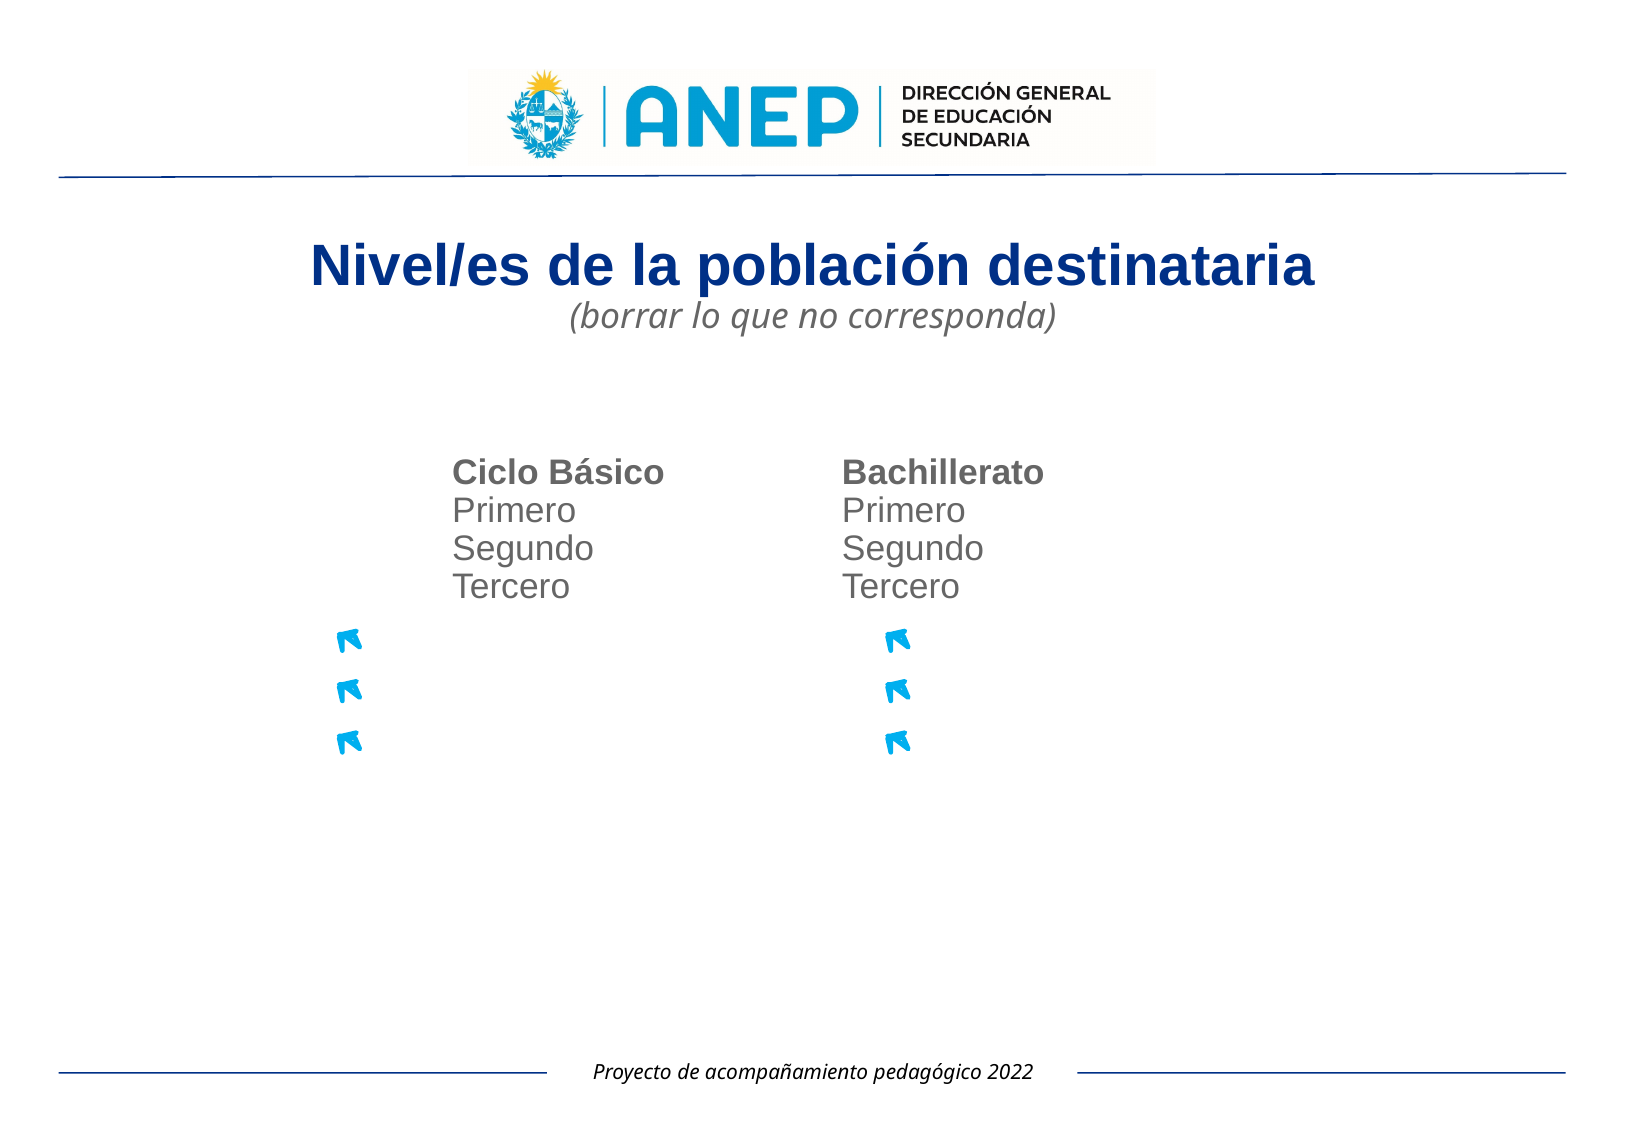

# Nivel/es de la población destinataria (borrar lo que no corresponda)
Ciclo Básico
Primero
Segundo
Tercero
Bachillerato
Primero
Segundo
Tercero
Proyecto de acompañamiento pedagógico 2022